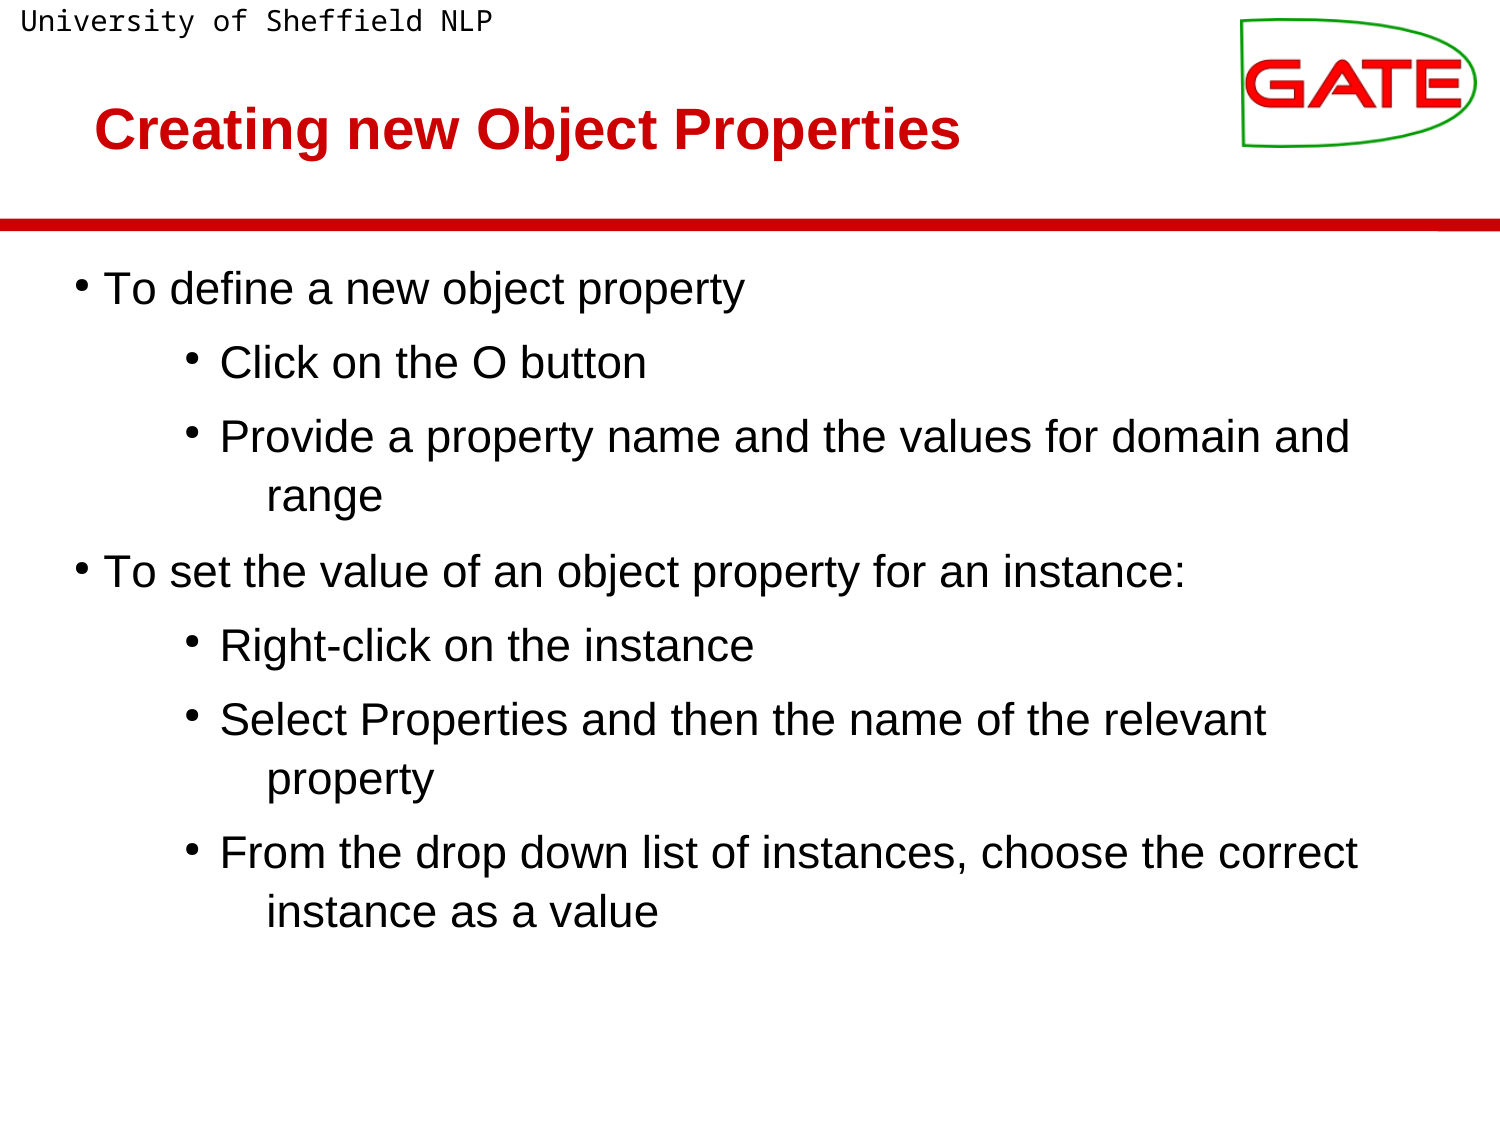

# Creating new Object Properties
To define a new object property
Click on the O button
Provide a property name and the values for domain and range
To set the value of an object property for an instance:
Right-click on the instance
Select Properties and then the name of the relevant property
From the drop down list of instances, choose the correct instance as a value